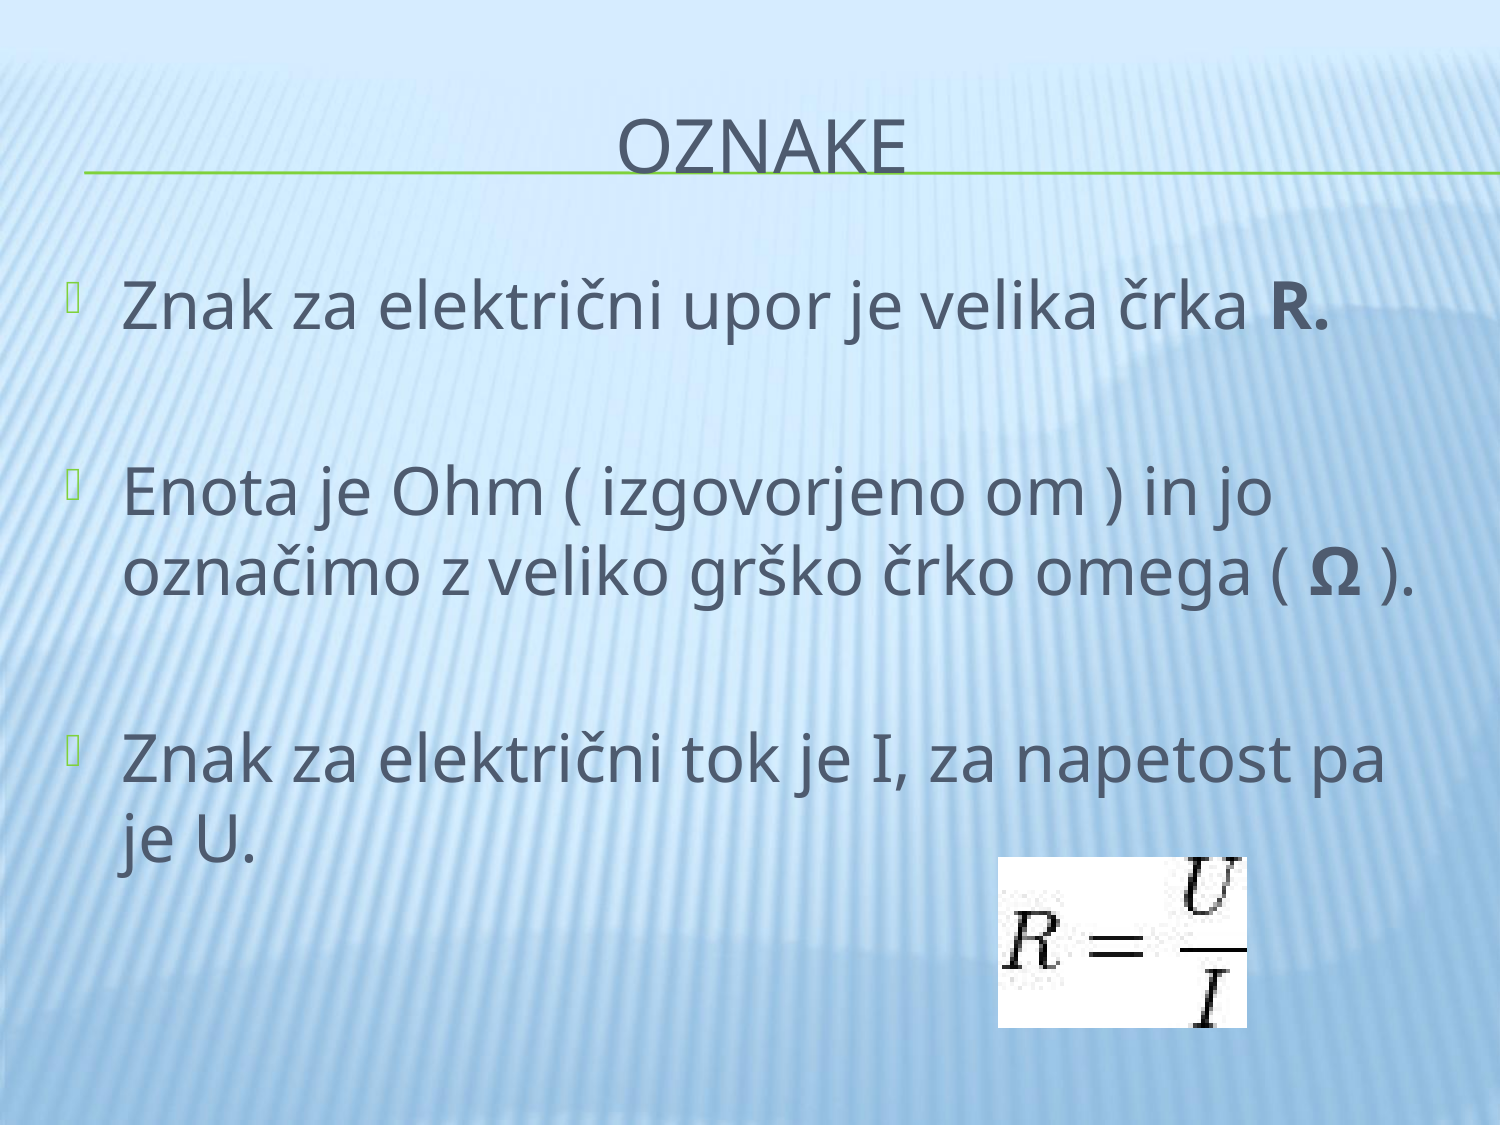

# Oznake
Znak za električni upor je velika črka R.
Enota je Ohm ( izgovorjeno om ) in jo označimo z veliko grško črko omega ( Ω ).
Znak za električni tok je I, za napetost pa je U.